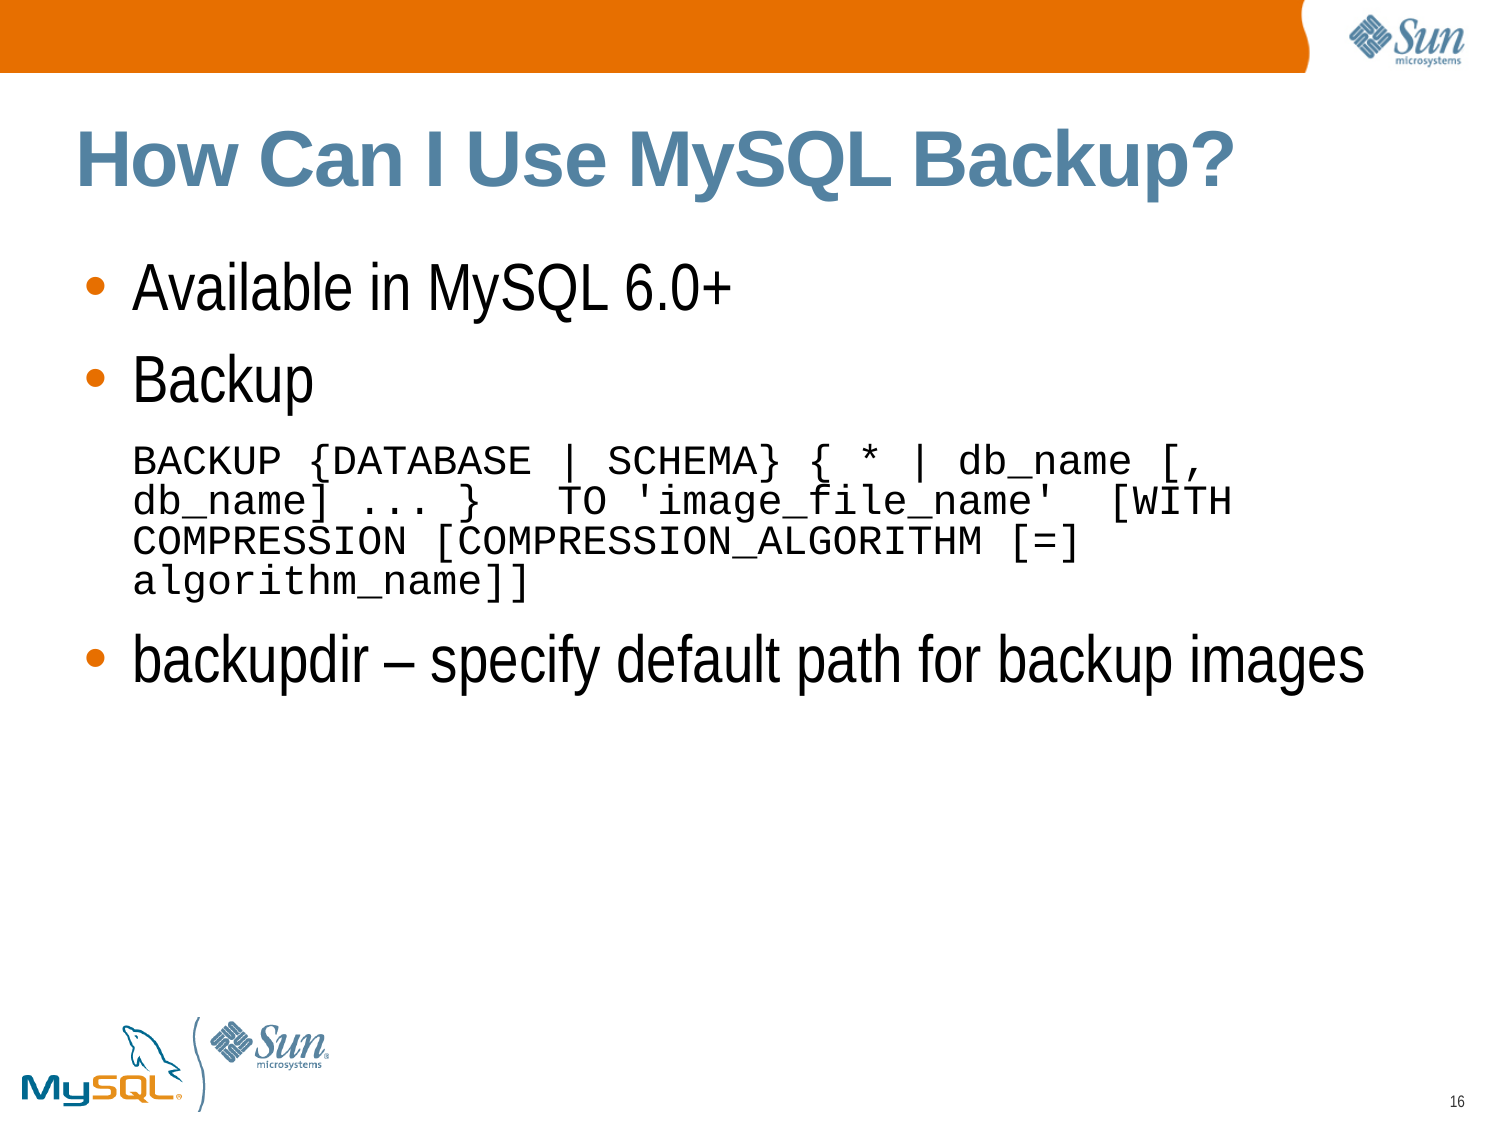

# How Can I Use MySQL Backup?
Available in MySQL 6.0+
Backup
BACKUP {DATABASE | SCHEMA} { * | db_name [, db_name] ... } TO 'image_file_name' [WITH COMPRESSION [COMPRESSION_ALGORITHM [=] algorithm_name]]
backupdir – specify default path for backup images